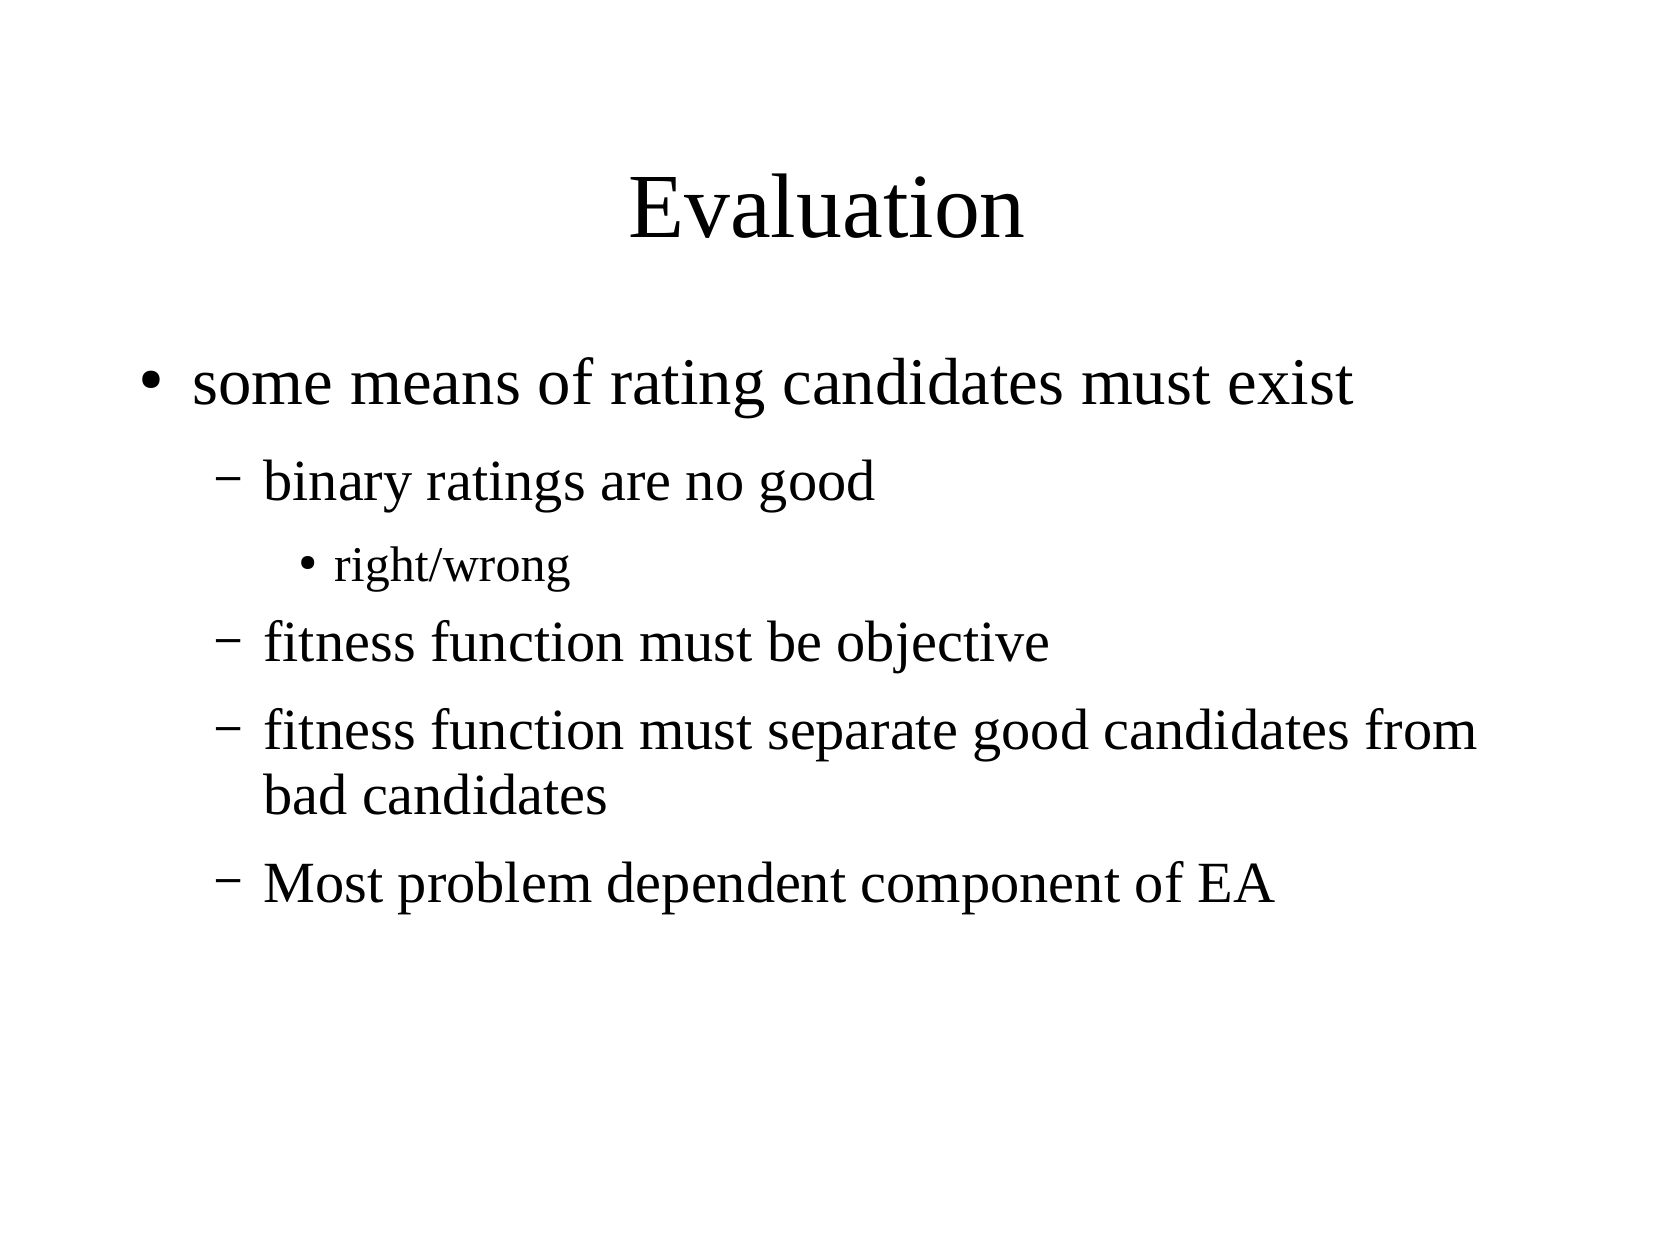

# Evaluation
some means of rating candidates must exist
binary ratings are no good
right/wrong
fitness function must be objective
fitness function must separate good candidates from bad candidates
Most problem dependent component of EA